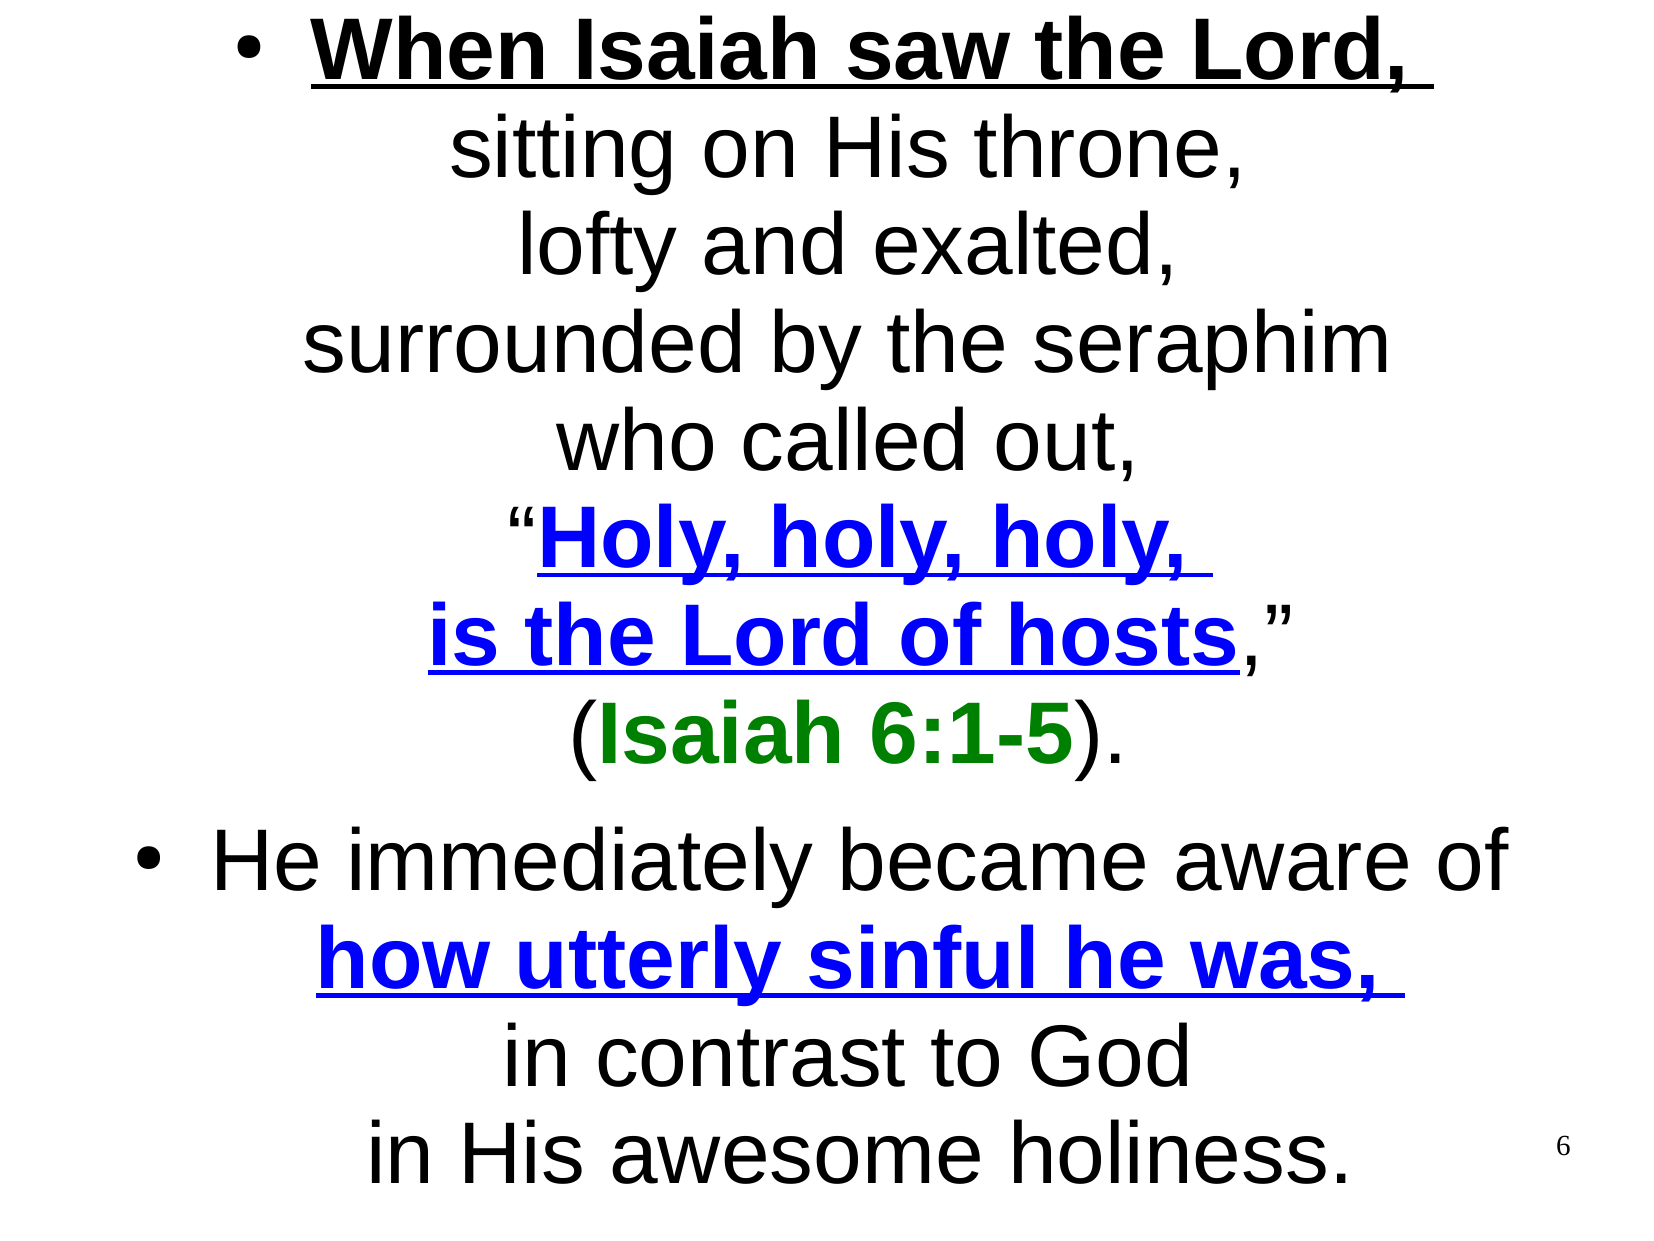

# When Isaiah saw the Lord, sitting on His throne, lofty and exalted, surrounded by the seraphim who called out, “Holy, holy, holy, is the Lord of hosts,” (Isaiah 6:1-5).
 He immediately became aware of
how utterly sinful he was,
in contrast to God
in His awesome holiness.
6